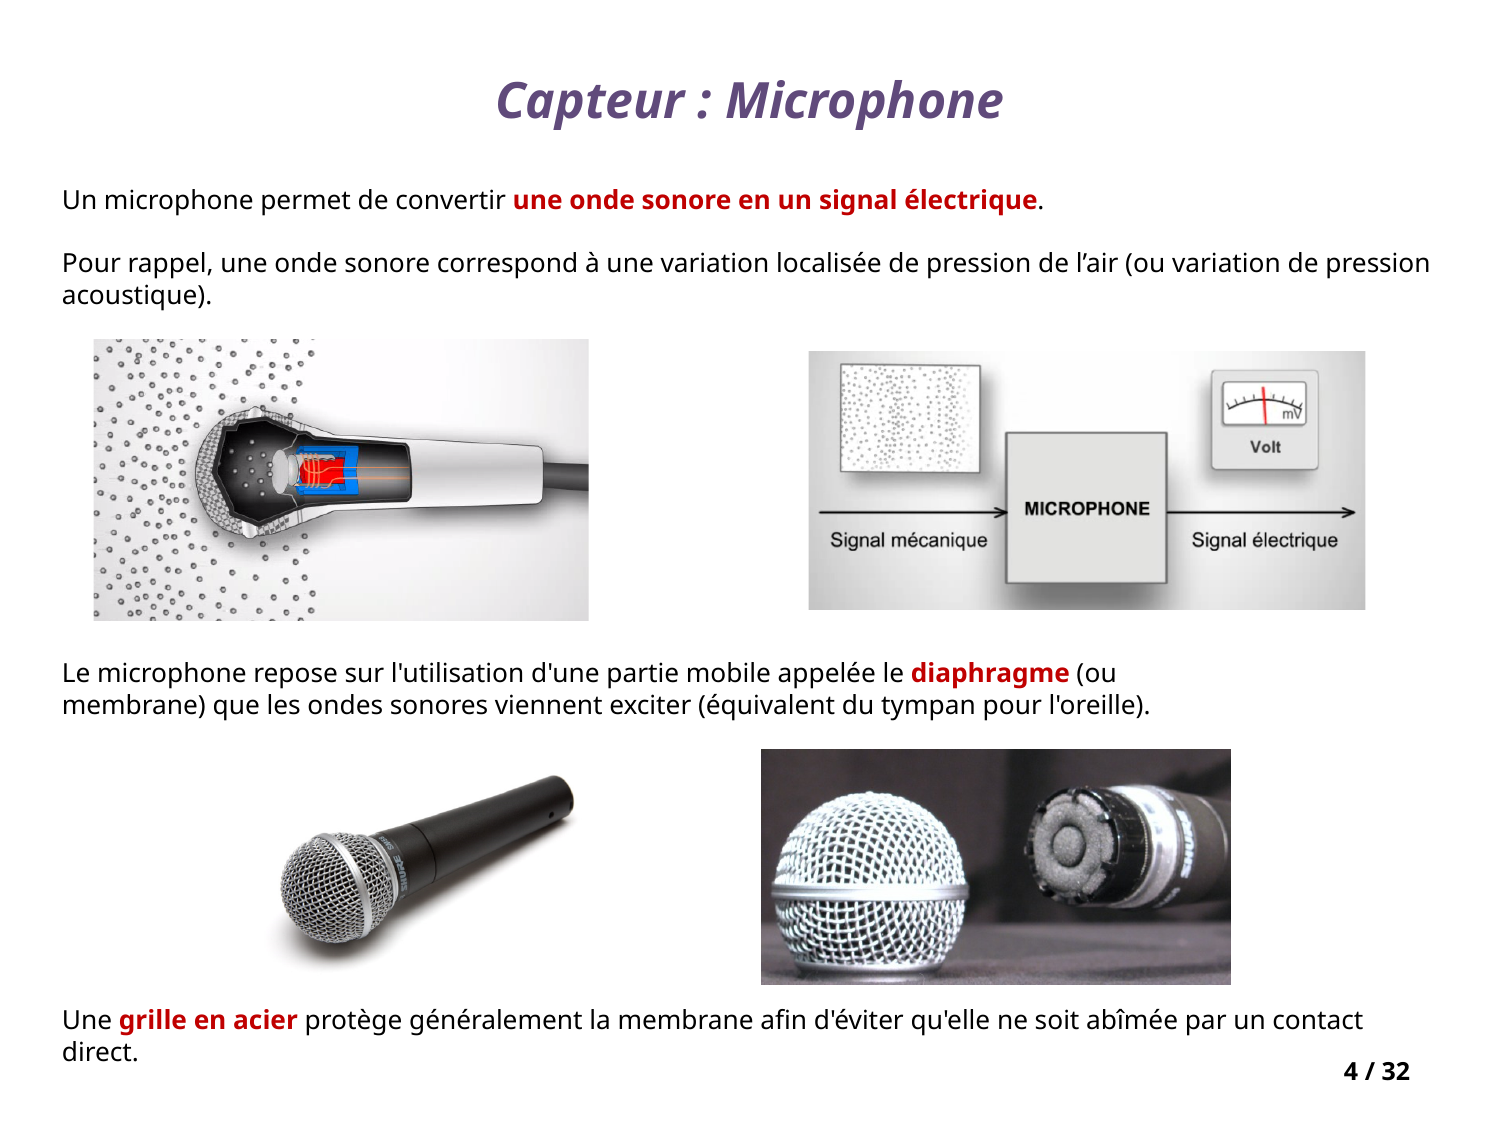

# Capteur : Microphone
Un microphone permet de convertir une onde sonore en un signal électrique.
Pour rappel, une onde sonore correspond à une variation localisée de pression de l’air (ou variation de pression acoustique).
Le microphone repose sur l'utilisation d'une partie mobile appelée le diaphragme (ou
membrane) que les ondes sonores viennent exciter (équivalent du tympan pour l'oreille).
Une grille en acier protège généralement la membrane afin d'éviter qu'elle ne soit abîmée par un contact direct.